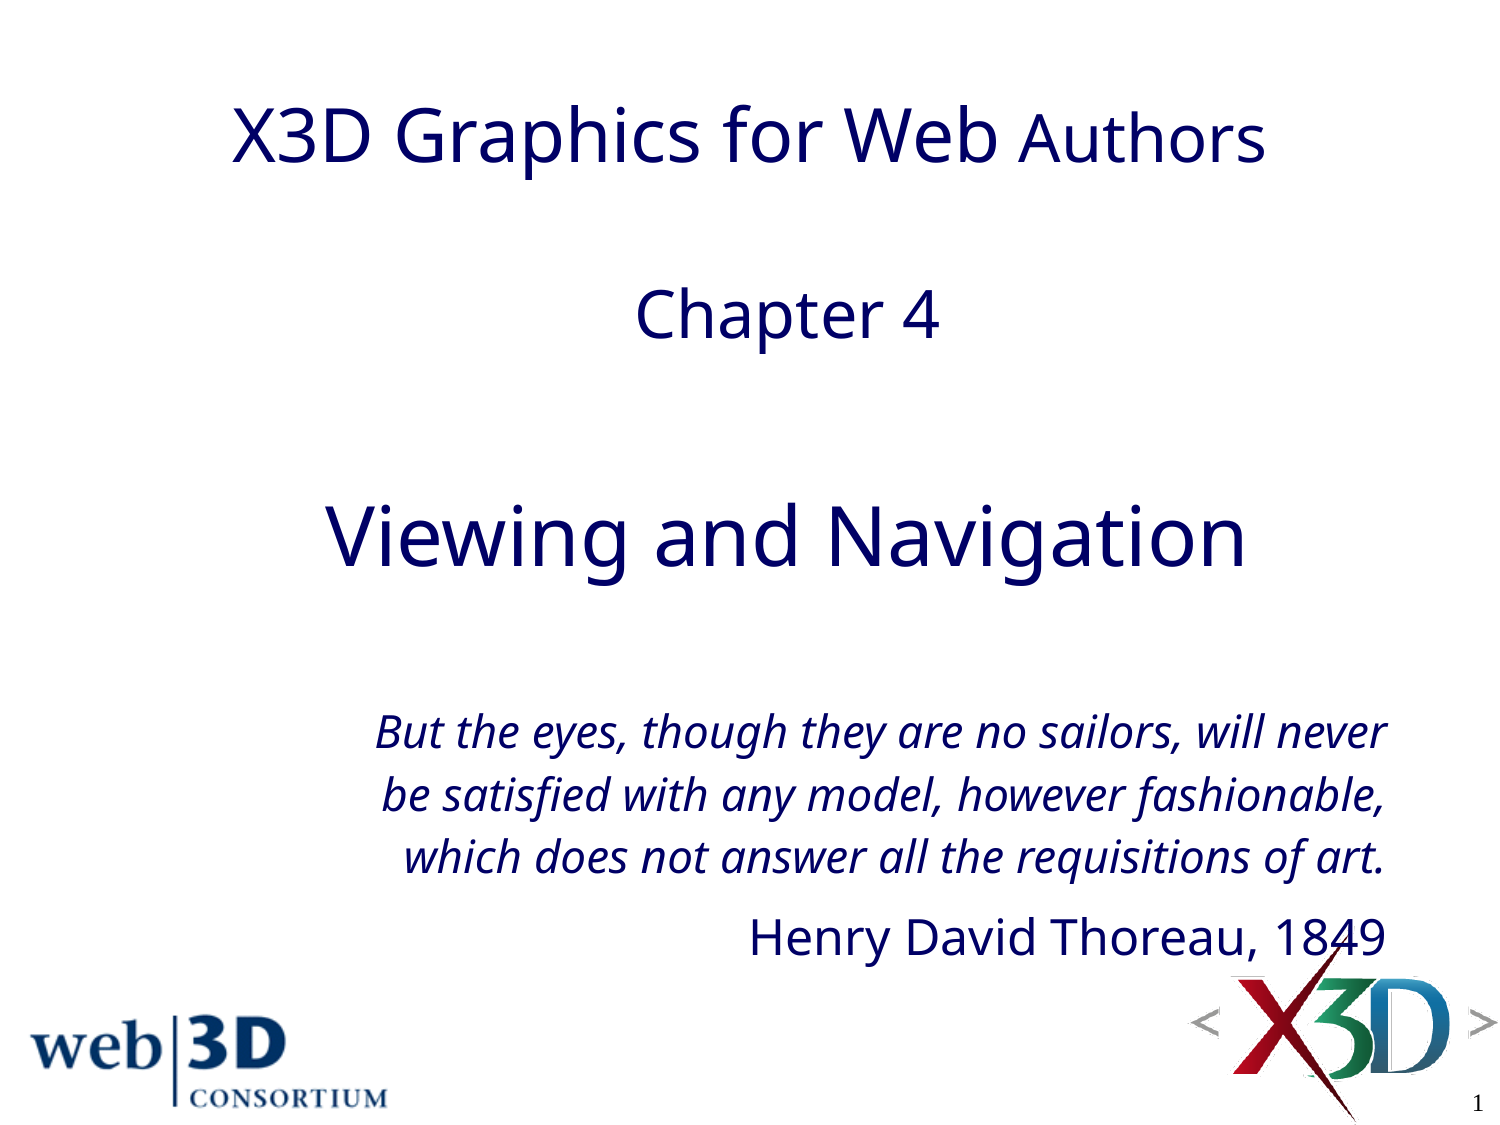

# X3D Graphics for Web Authors
Chapter 4
Viewing and Navigation
But the eyes, though they are no sailors, will never be satisfied with any model, however fashionable, which does not answer all the requisitions of art.
Henry David Thoreau, 1849